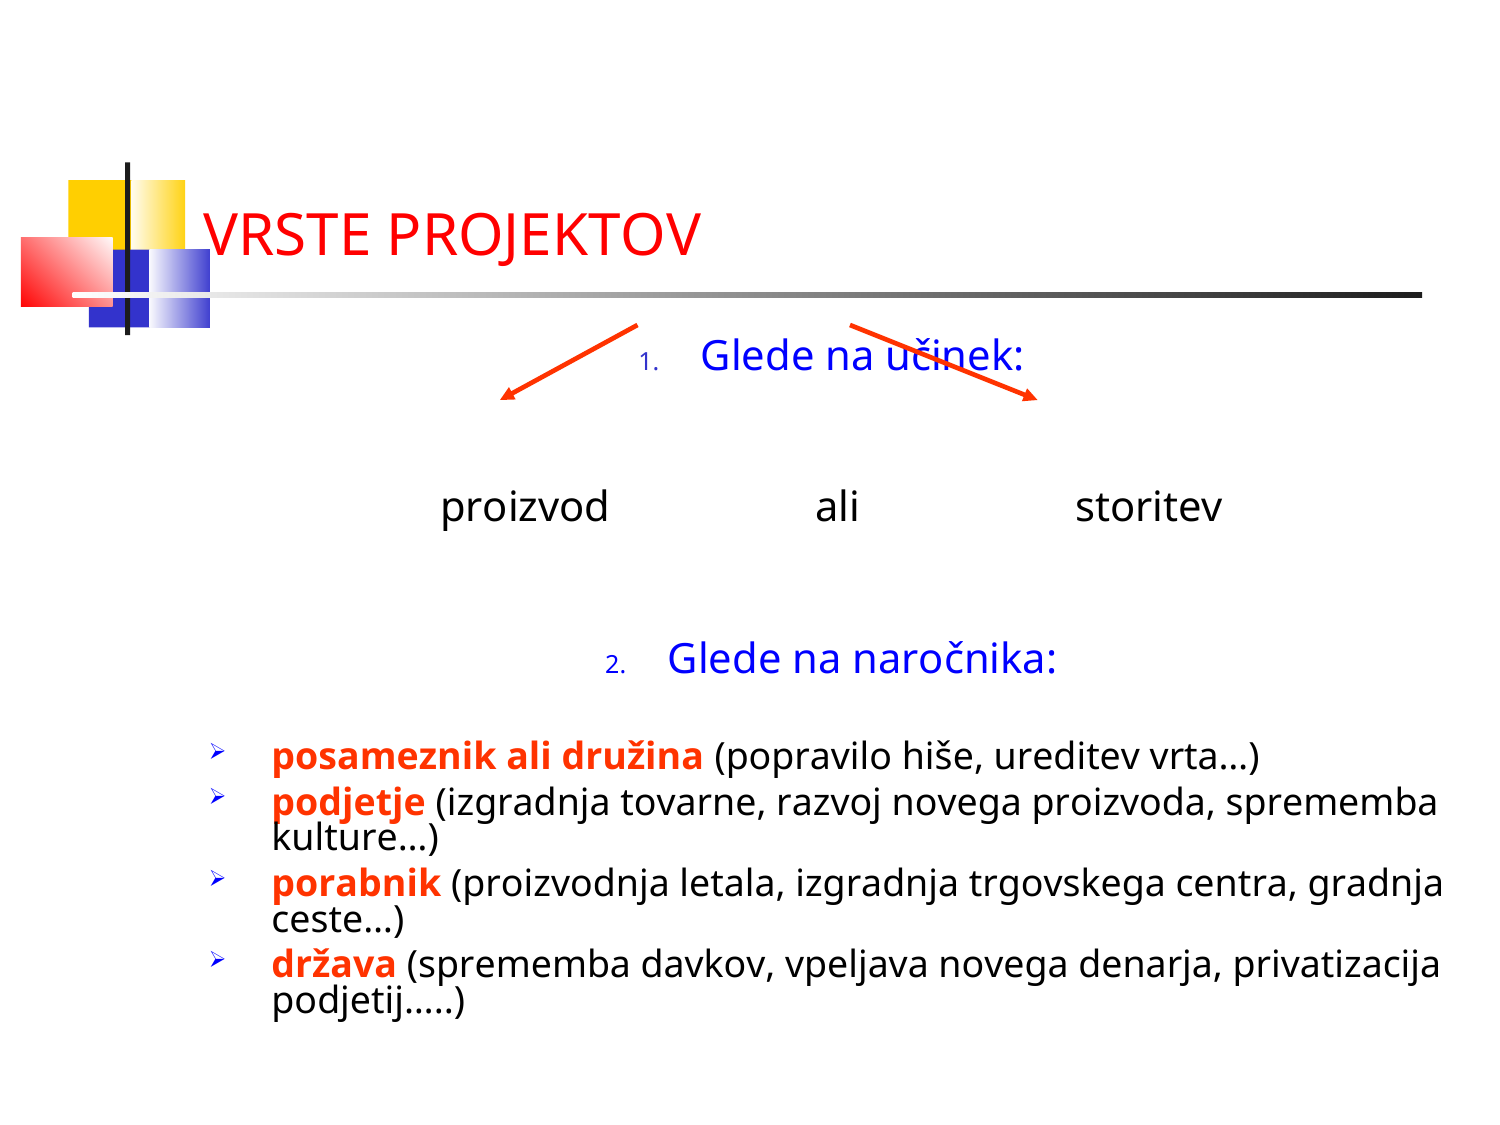

# VRSTE PROJEKTOV
Glede na učinek:
proizvod ali storitev
Glede na naročnika:
posameznik ali družina (popravilo hiše, ureditev vrta…)
podjetje (izgradnja tovarne, razvoj novega proizvoda, sprememba kulture…)
porabnik (proizvodnja letala, izgradnja trgovskega centra, gradnja ceste…)
država (sprememba davkov, vpeljava novega denarja, privatizacija podjetij…..)